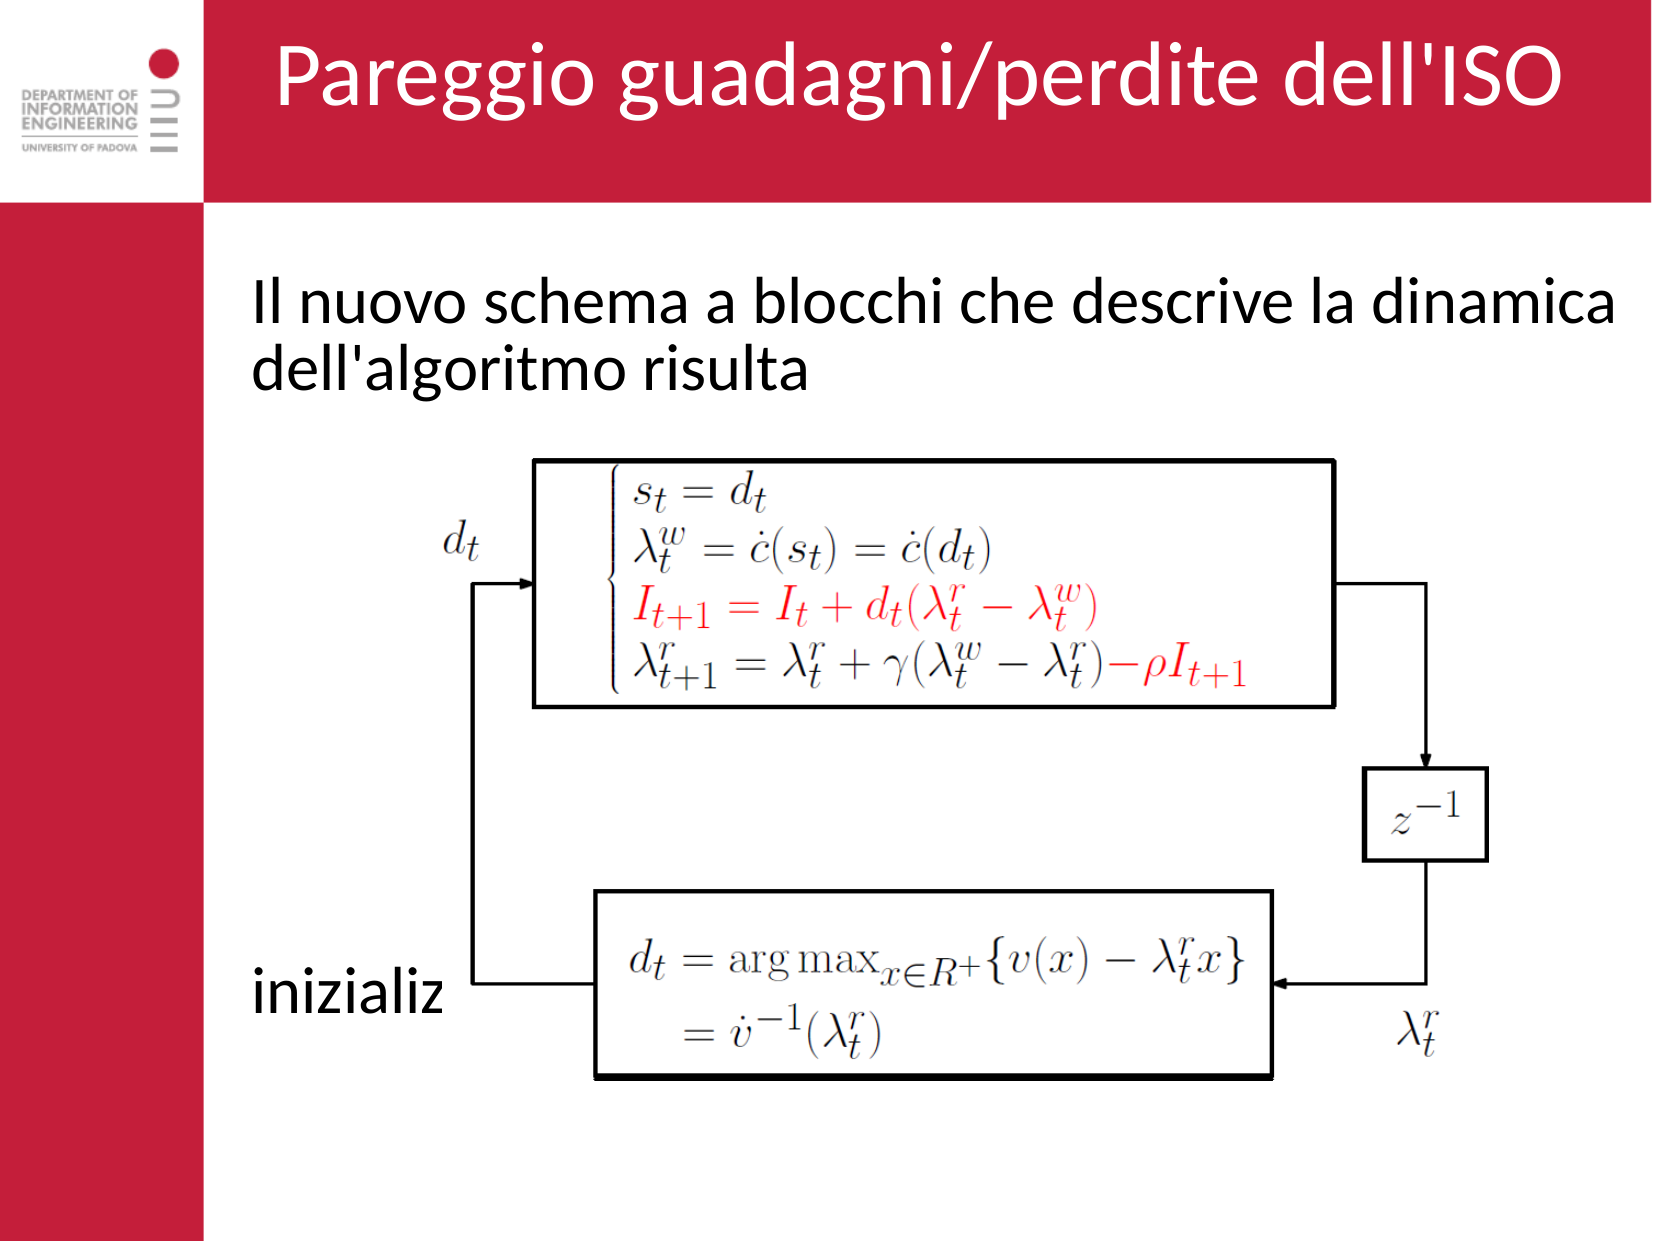

Pareggio guadagni/perdite dell'ISO
 Il nuovo schema a blocchi che descrive la dinamica dell'algoritmo risulta
 inizializzato con I0 = 0.